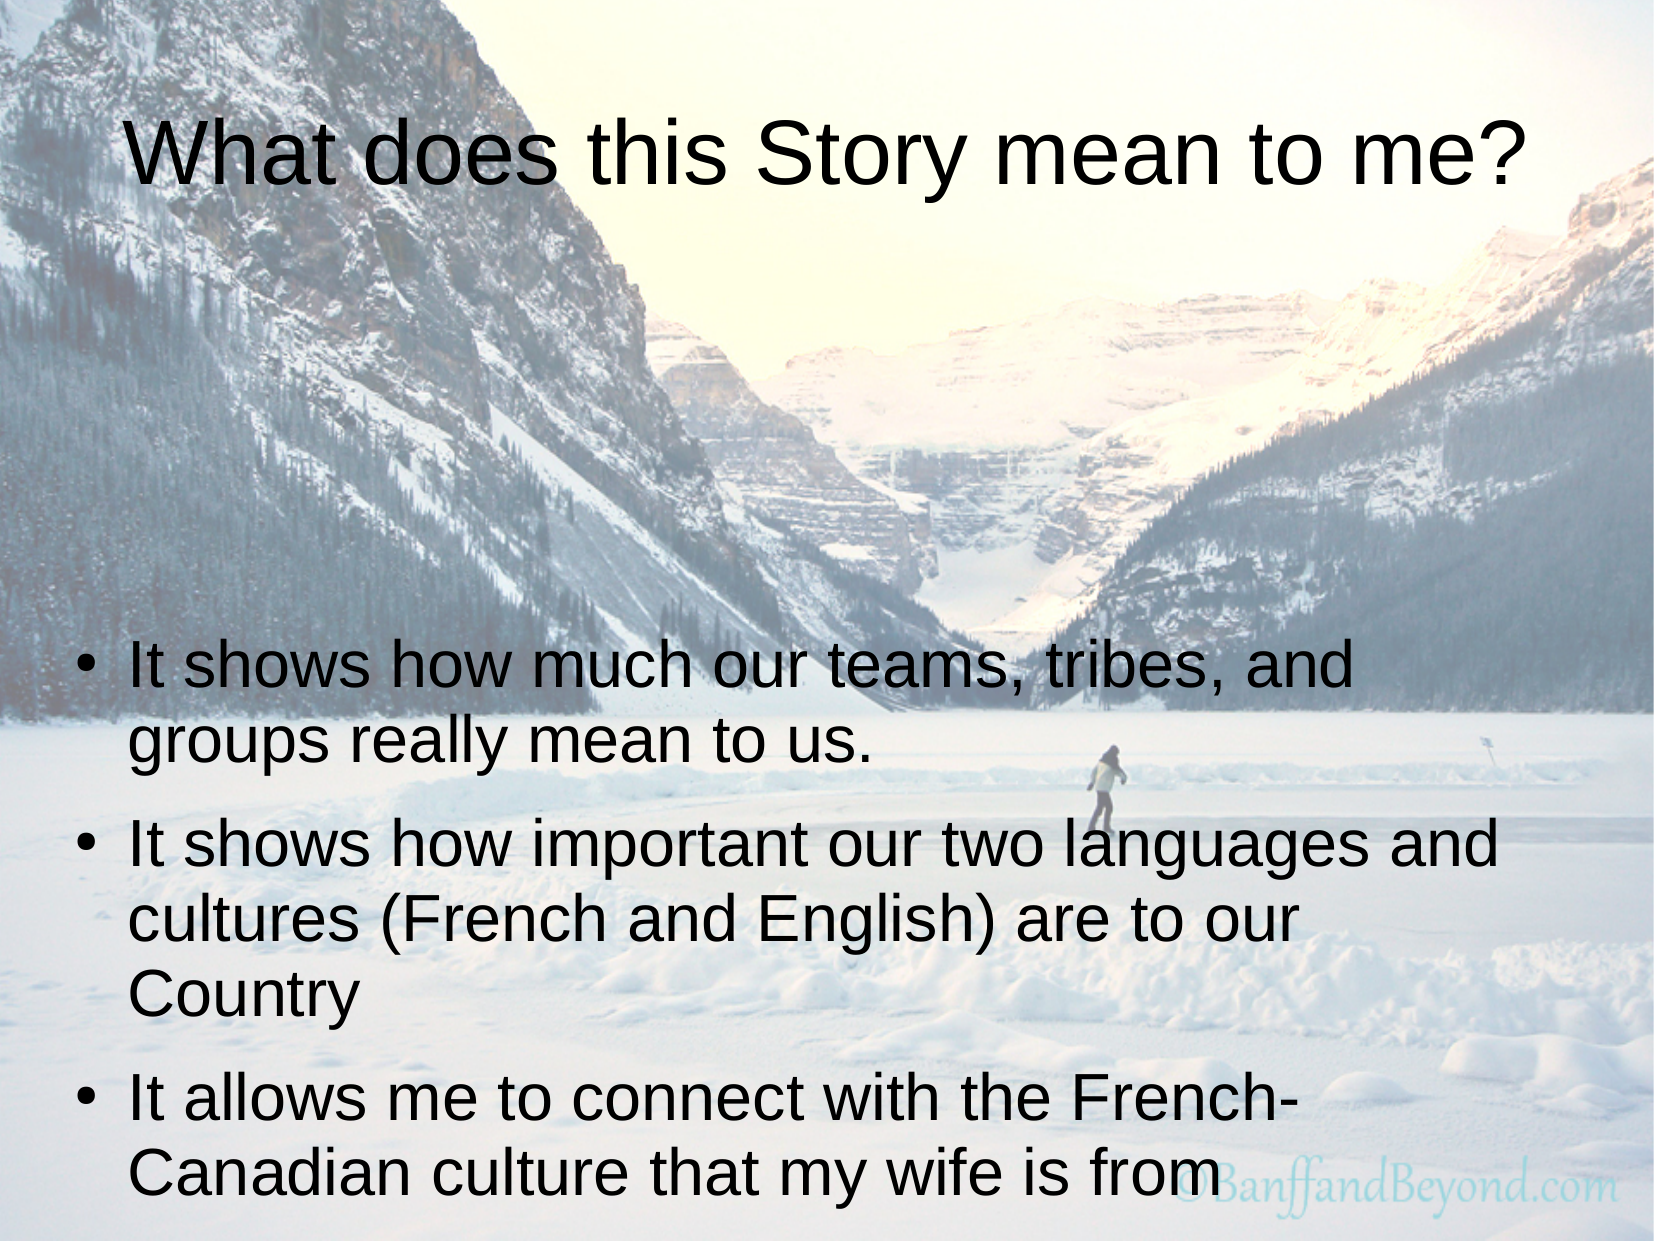

# What does this Story mean to me?
It shows how much our teams, tribes, and groups really mean to us.
It shows how important our two languages and cultures (French and English) are to our Country
It allows me to connect with the French-Canadian culture that my wife is from